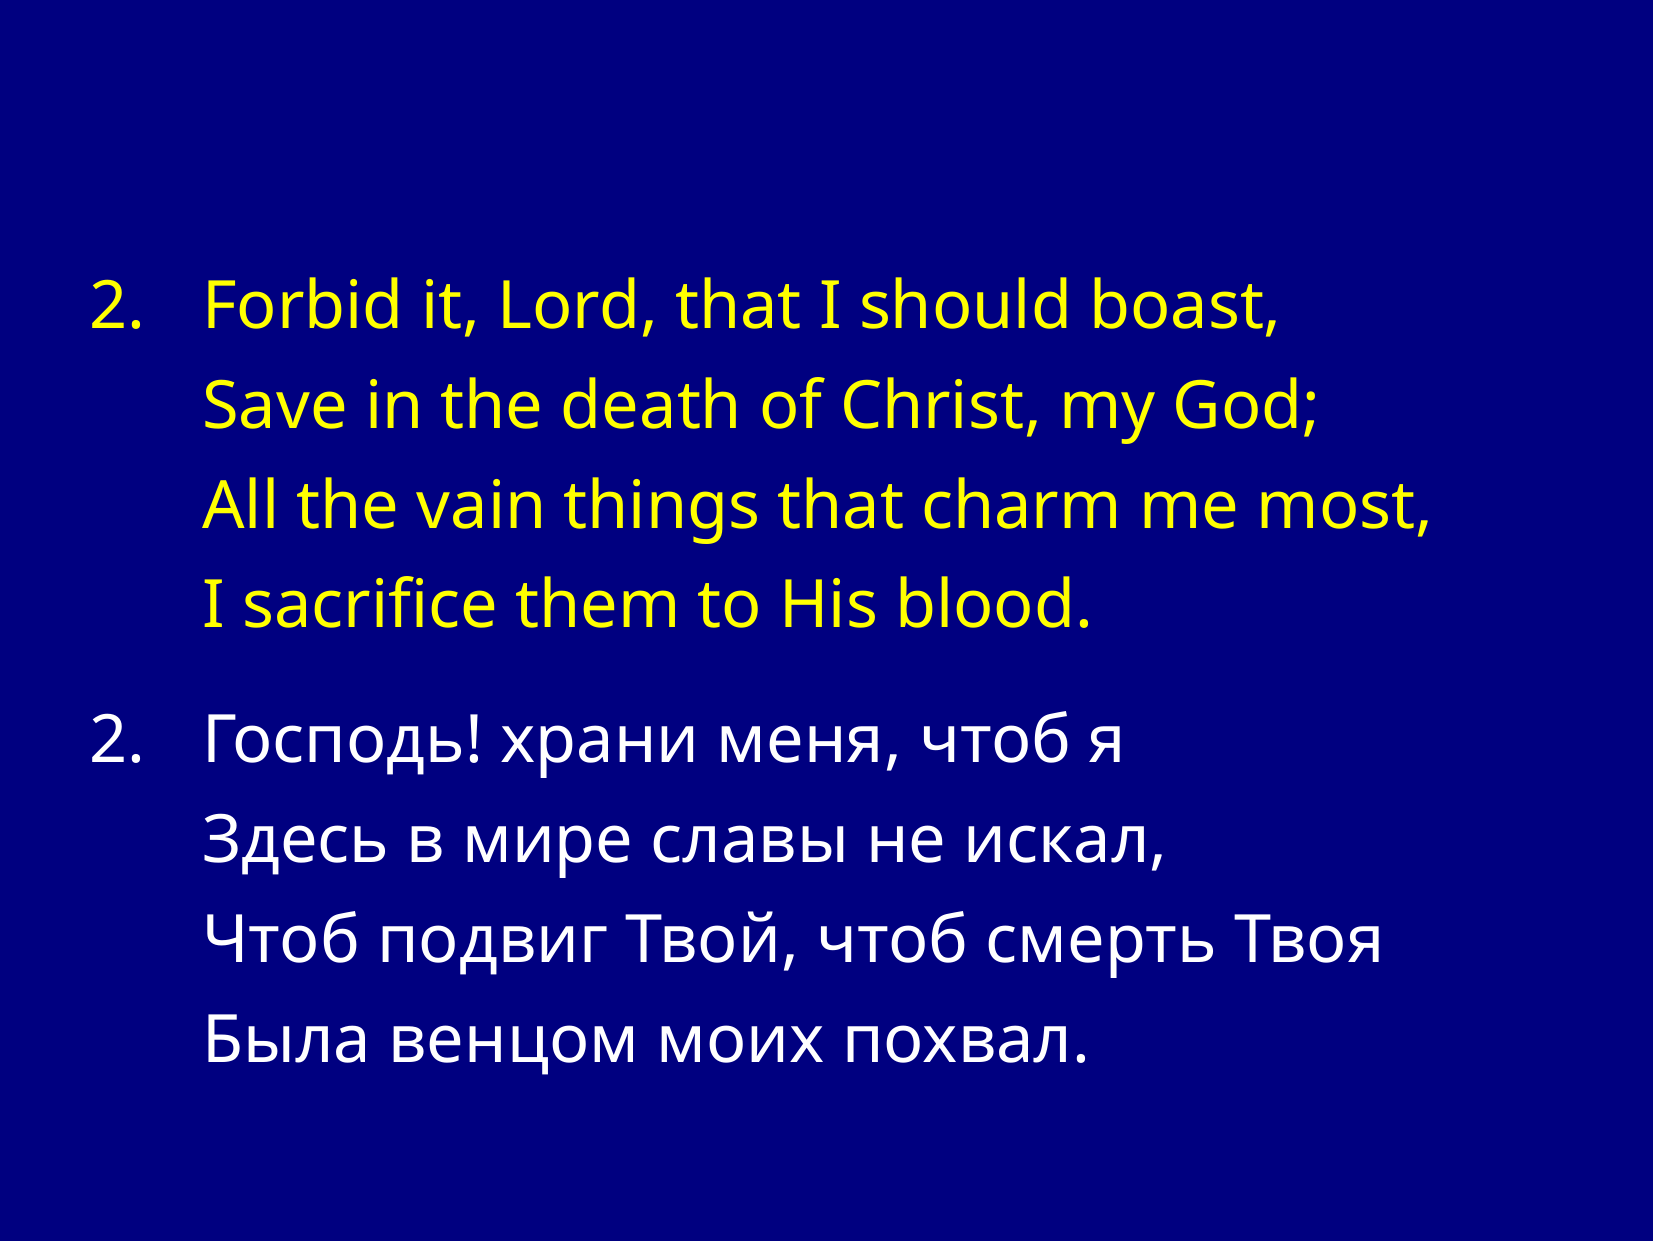

2.	Forbid it, Lord, that I should boast,
	Save in the death of Christ, my God;
	All the vain things that charm me most,
	I sacrifice them to His blood.
2.	Господь! храни меня, чтоб я
	Здесь в мире славы не искал,
	Чтоб подвиг Твой, чтоб смерть Твоя
	Была венцом моих похвал.